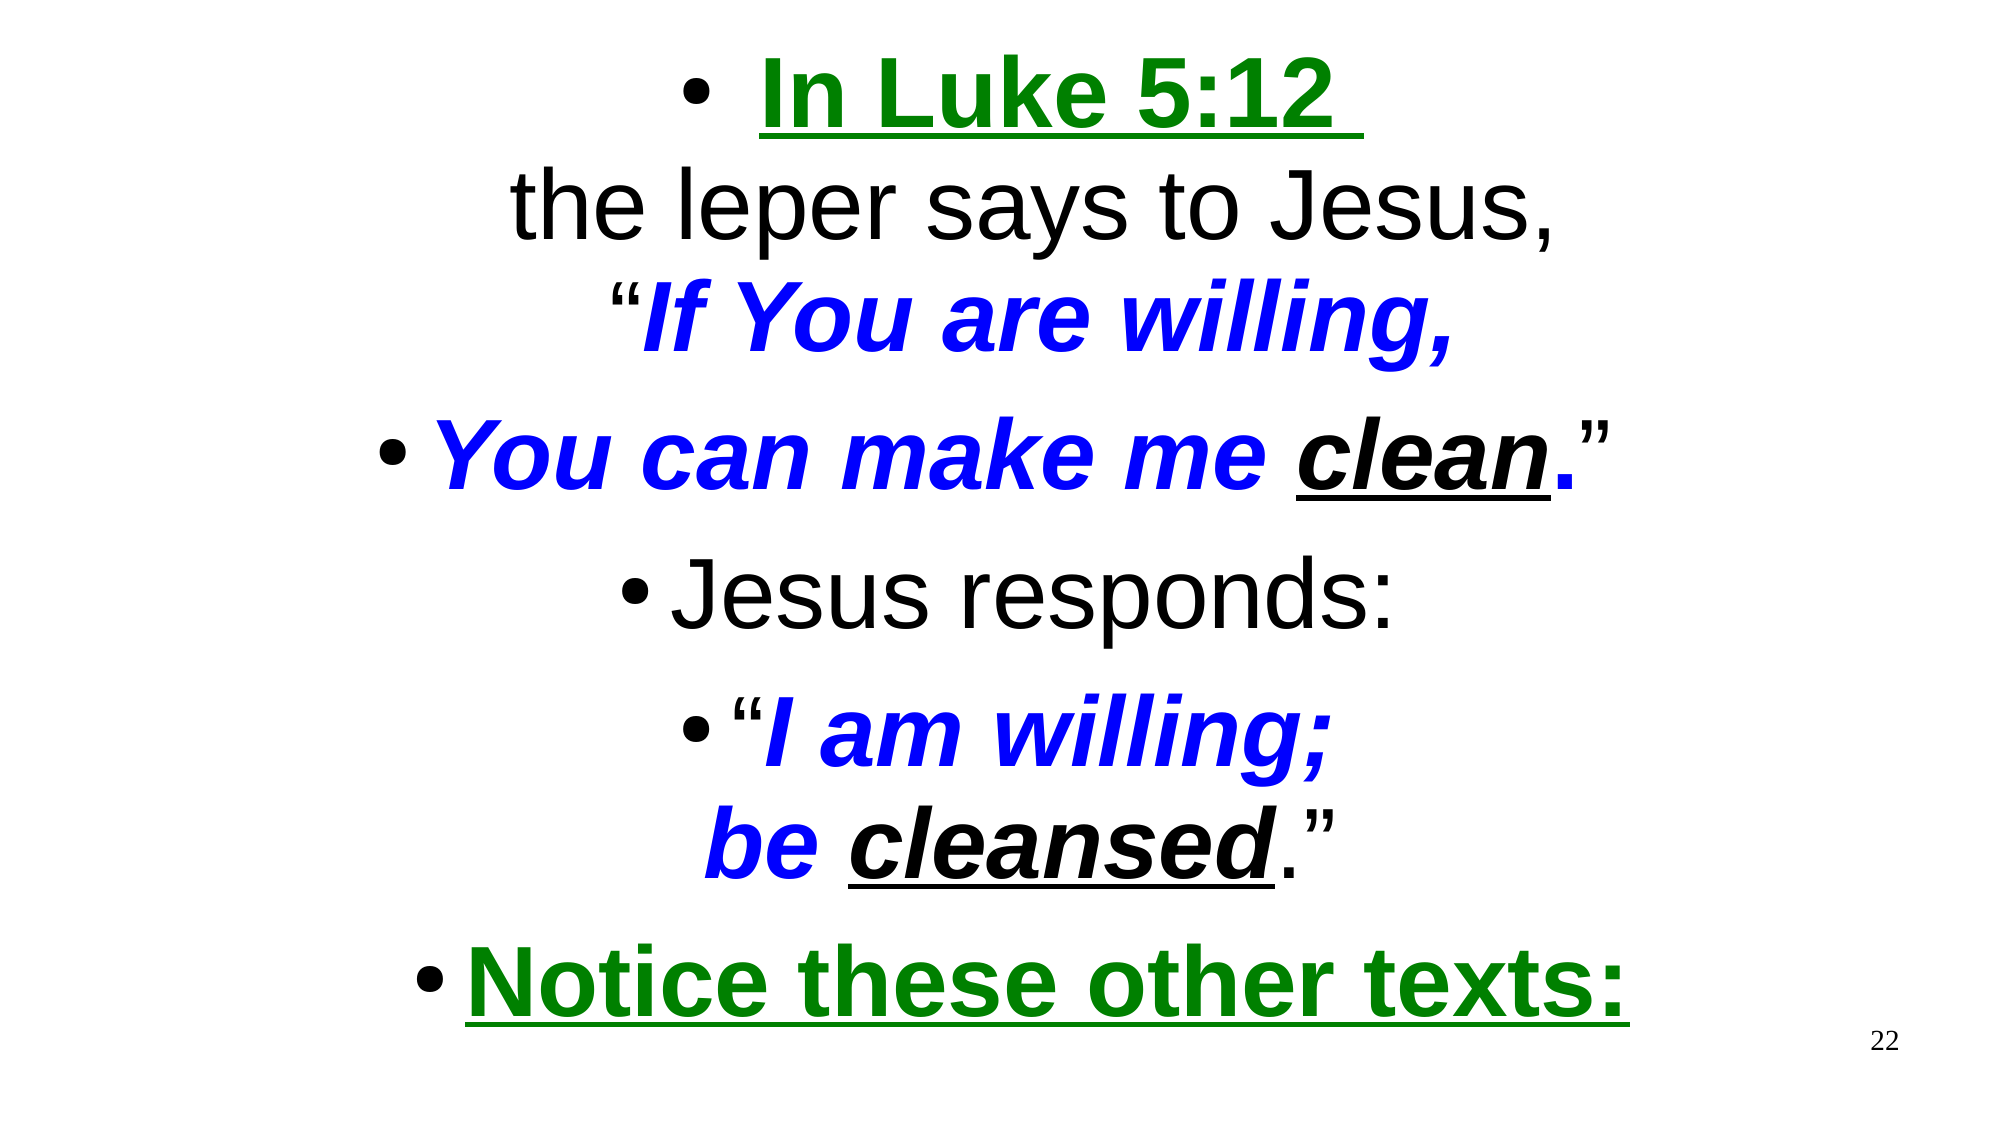

# In Luke 5:12 the leper says to Jesus, “If You are willing,
You can make me clean.”
Jesus responds:
“I am willing;
be cleansed.”
Notice these other texts:
22